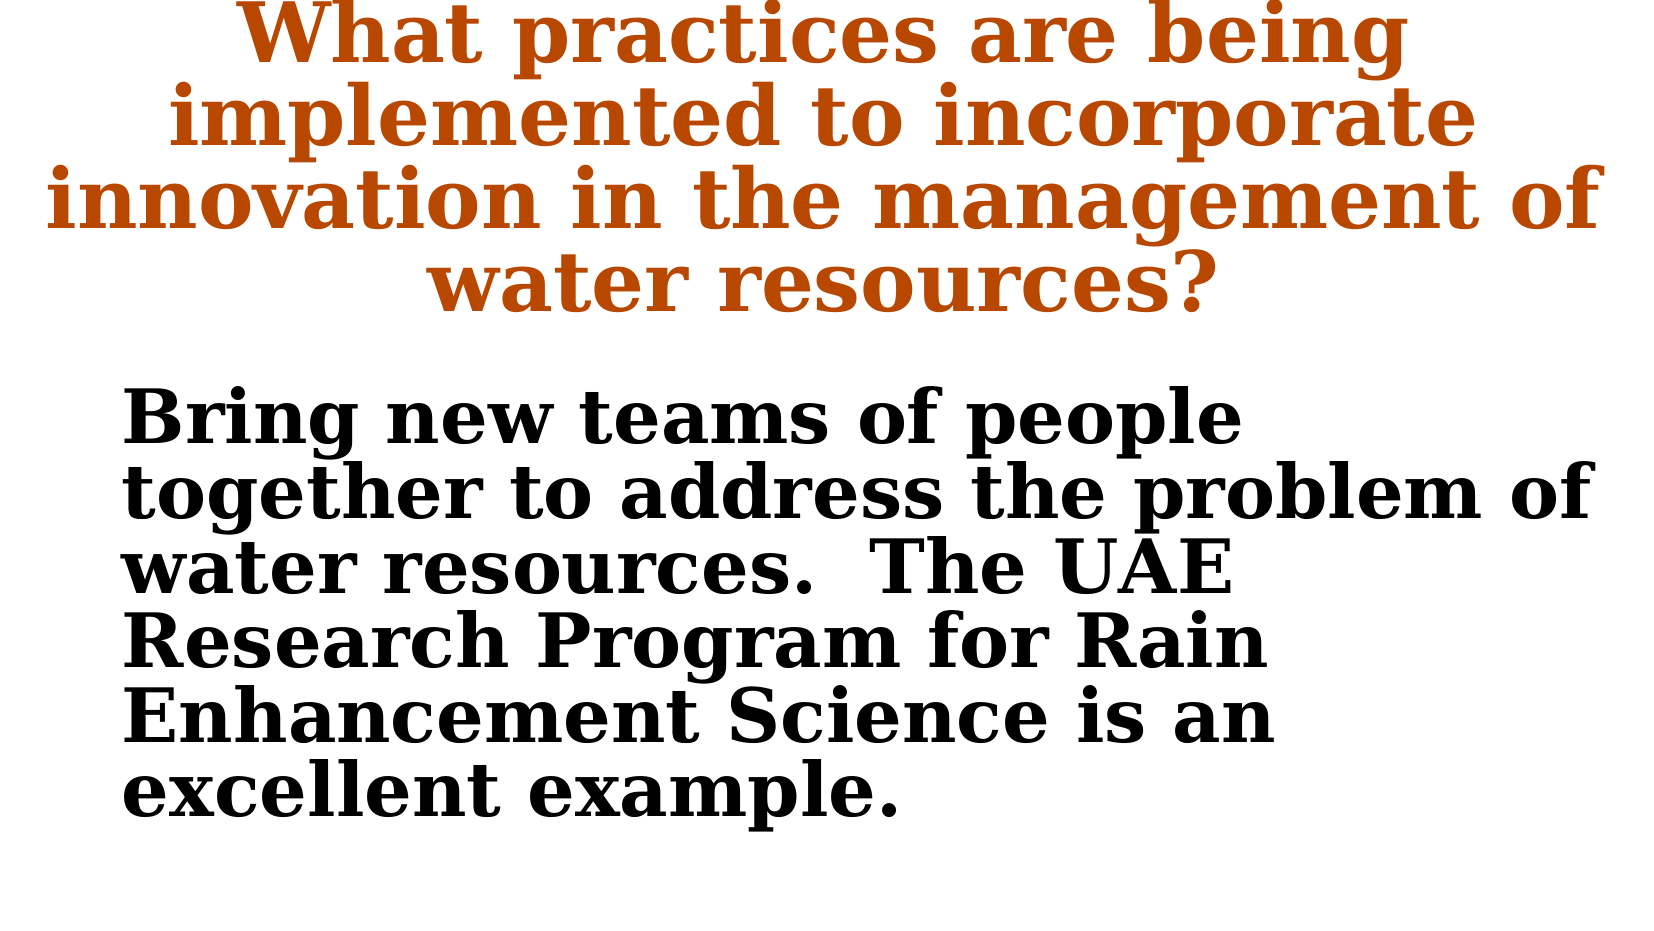

# What practices are being implemented to incorporate innovation in the management of water resources?
Bring new teams of people together to address the problem of water resources. The UAE Research Program for Rain Enhancement Science is an excellent example.